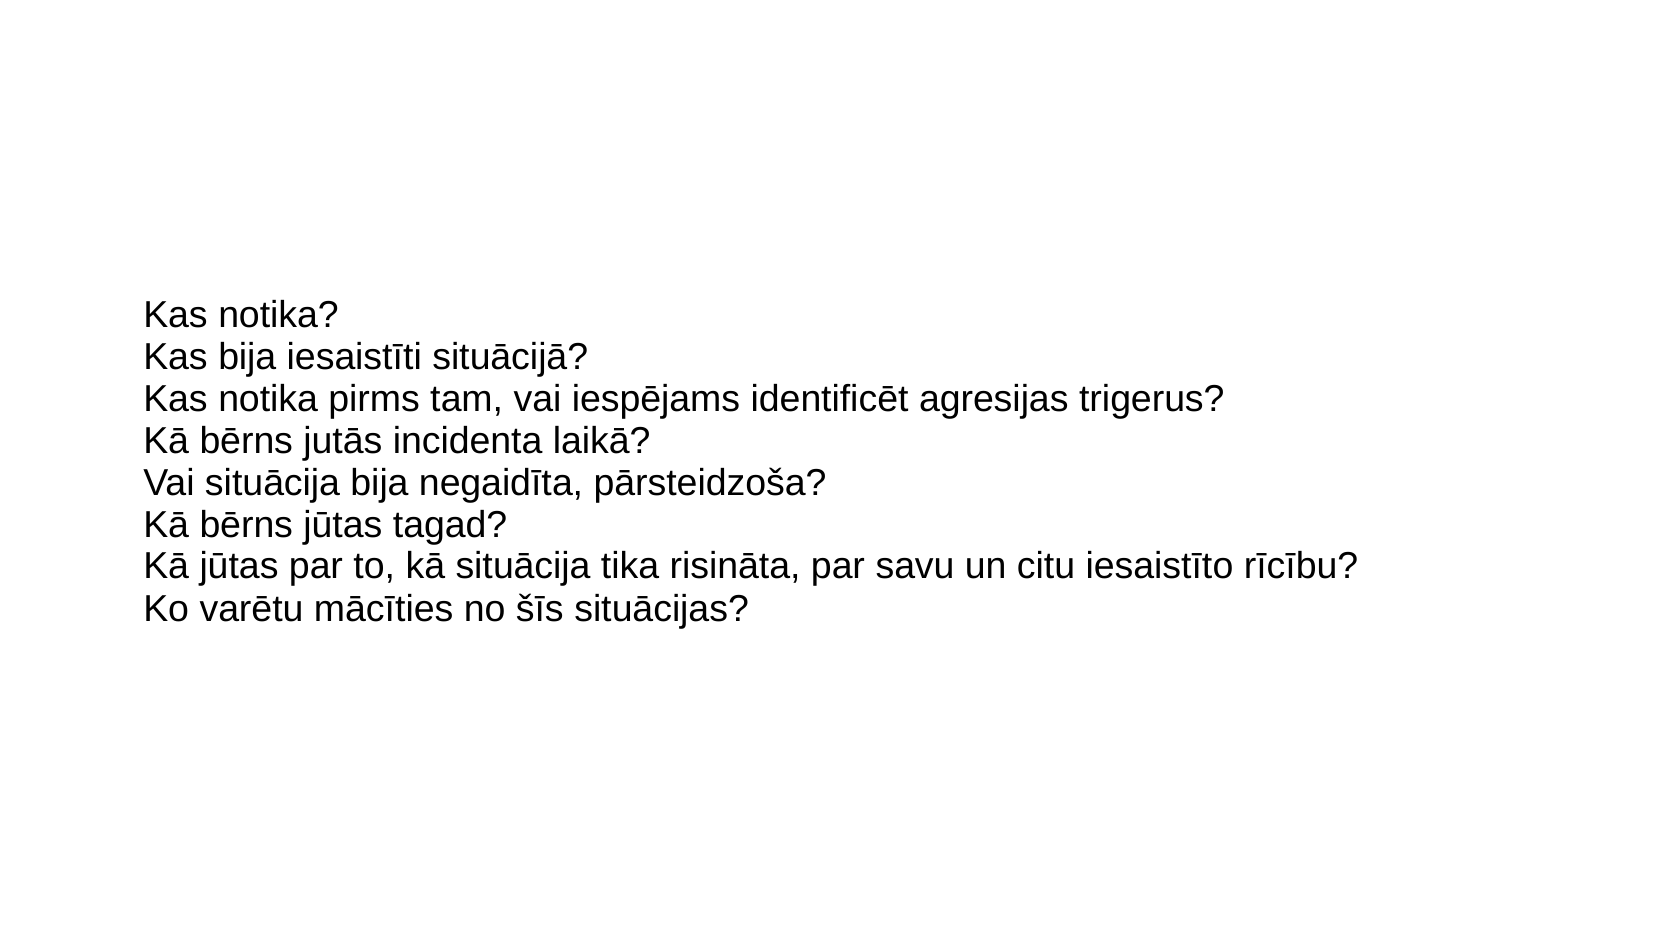

Kas notika?
 Kas bija iesaistīti situācijā?
 Kas notika pirms tam, vai iespējams identificēt agresijas trigerus?
 Kā bērns jutās incidenta laikā?
 Vai situācija bija negaidīta, pārsteidzoša?
 Kā bērns jūtas tagad?
 Kā jūtas par to, kā situācija tika risināta, par savu un citu iesaistīto rīcību?
 Ko varētu mācīties no šīs situācijas?